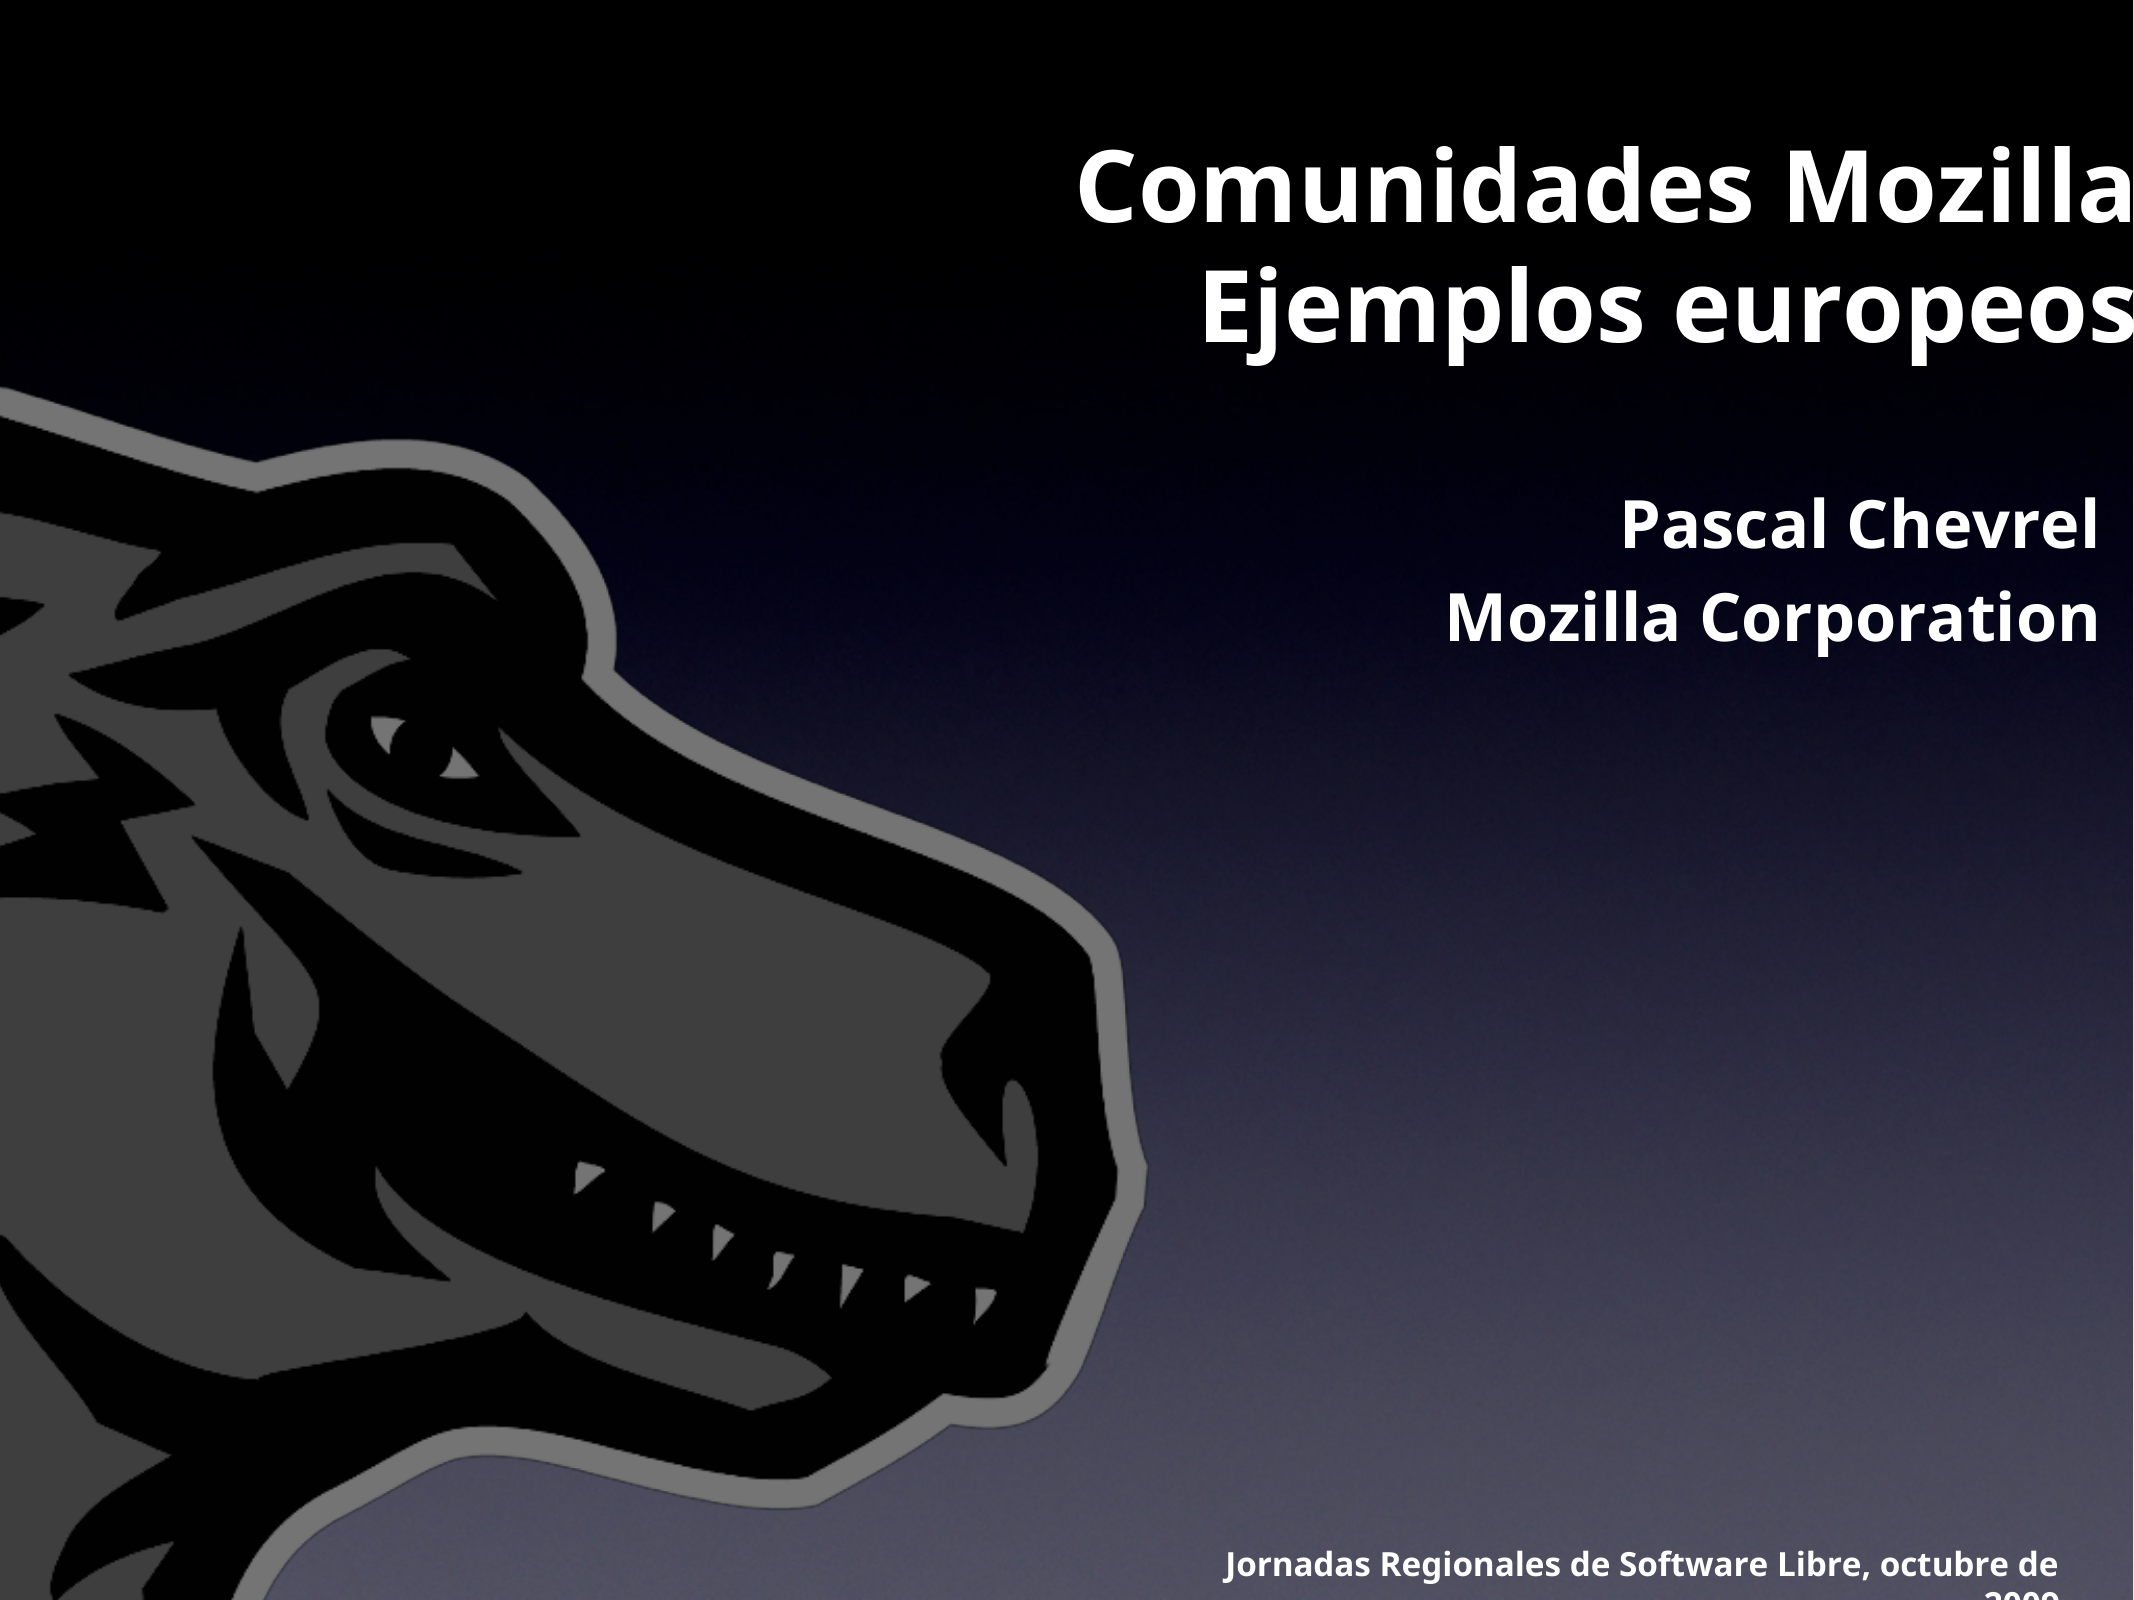

Comunidades Mozilla
Ejemplos europeos
Pascal Chevrel
Mozilla Corporation
Jornadas Regionales de Software Libre, octubre de 2009